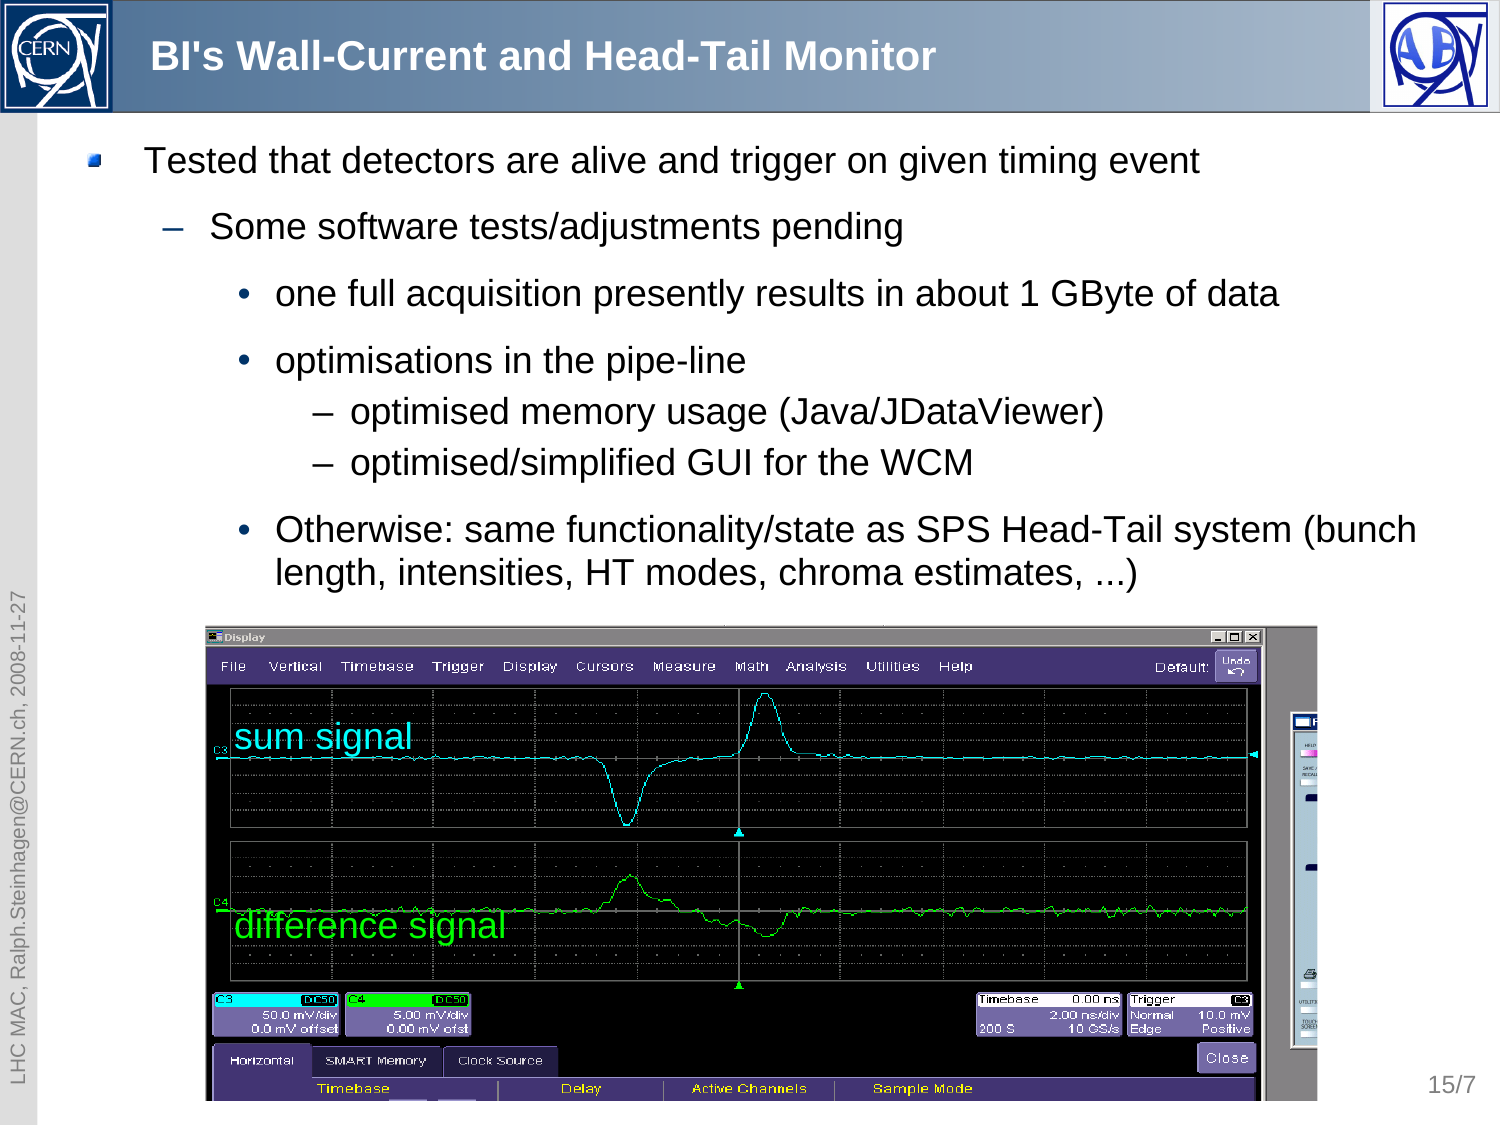

# BI's Wall-Current and Head-Tail Monitor
Tested that detectors are alive and trigger on given timing event
Some software tests/adjustments pending
one full acquisition presently results in about 1 GByte of data
optimisations in the pipe-line
optimised memory usage (Java/JDataViewer)
optimised/simplified GUI for the WCM
Otherwise: same functionality/state as SPS Head-Tail system (bunch length, intensities, HT modes, chroma estimates, ...)
sum signal
difference signal